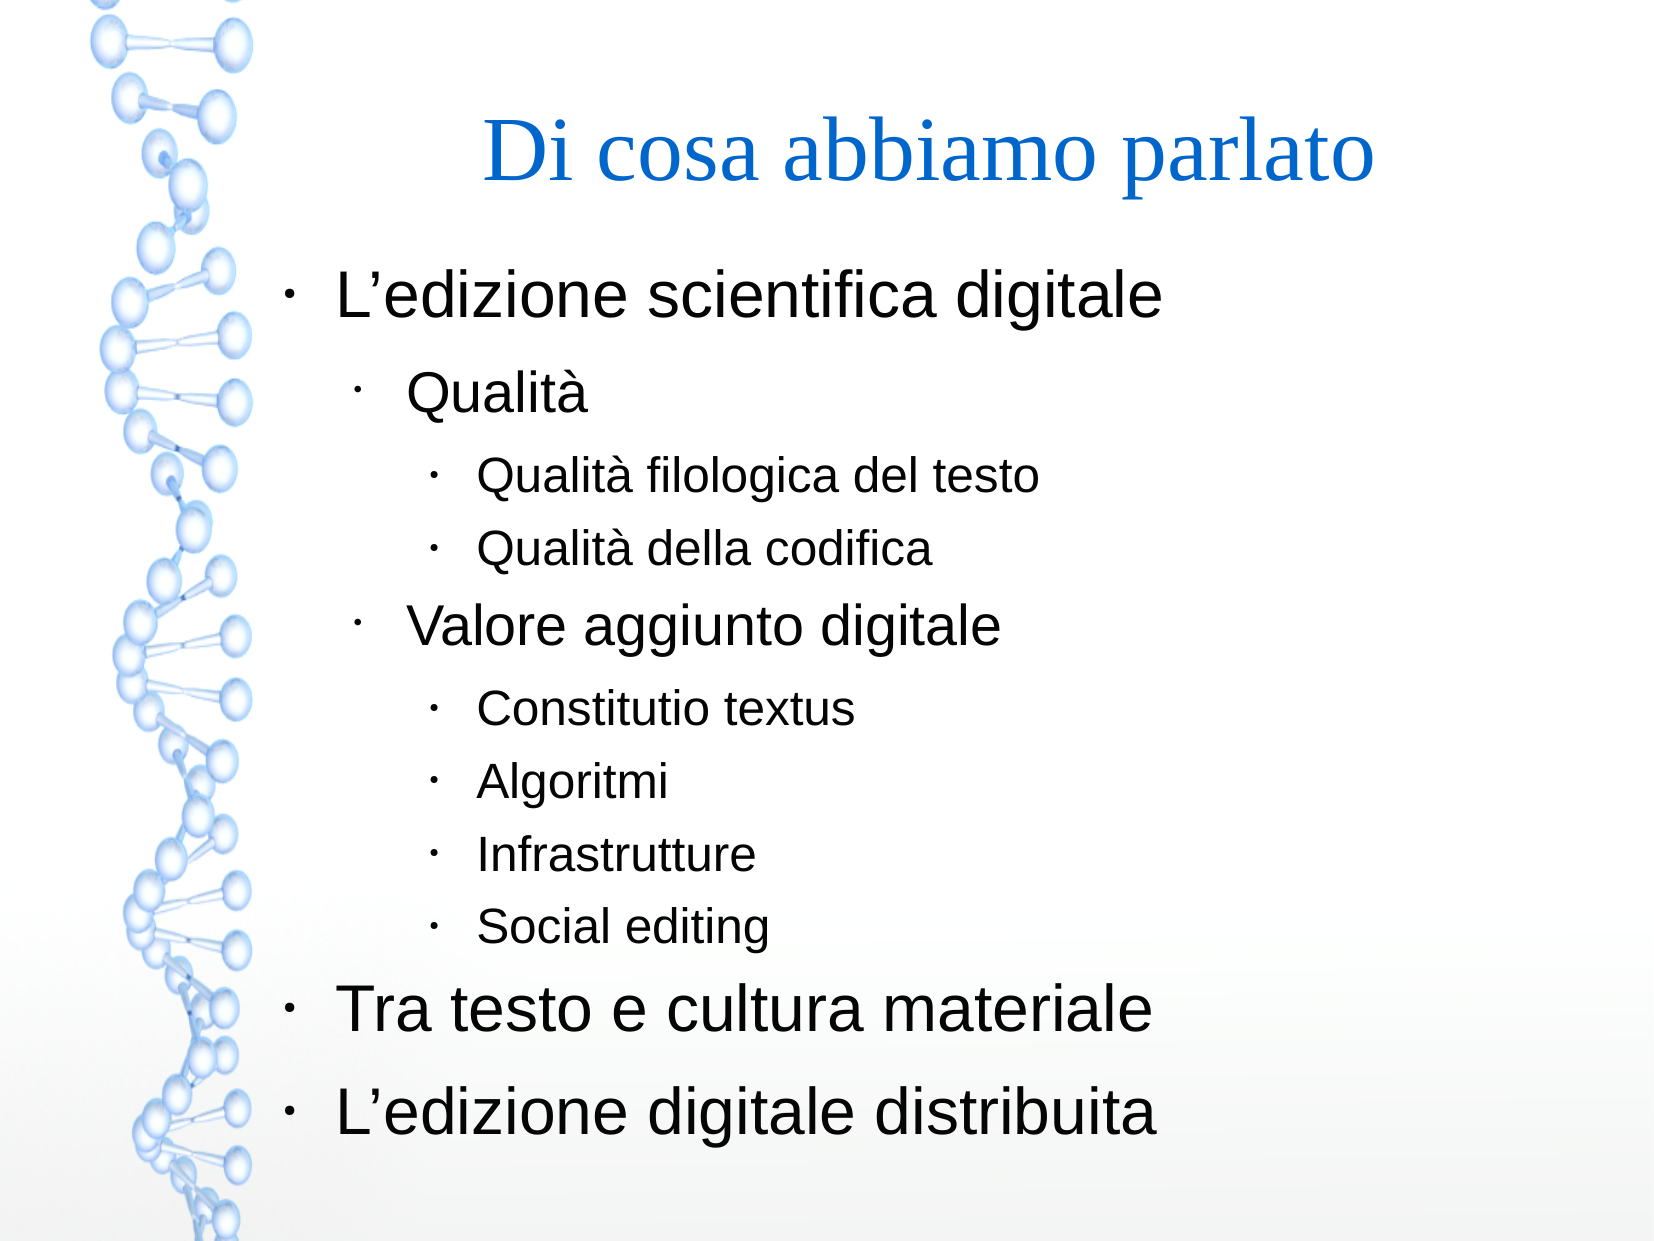

# Di cosa abbiamo parlato
L’edizione scientifica digitale
Qualità
Qualità filologica del testo
Qualità della codifica
Valore aggiunto digitale
Constitutio textus
Algoritmi
Infrastrutture
Social editing
Tra testo e cultura materiale
L’edizione digitale distribuita